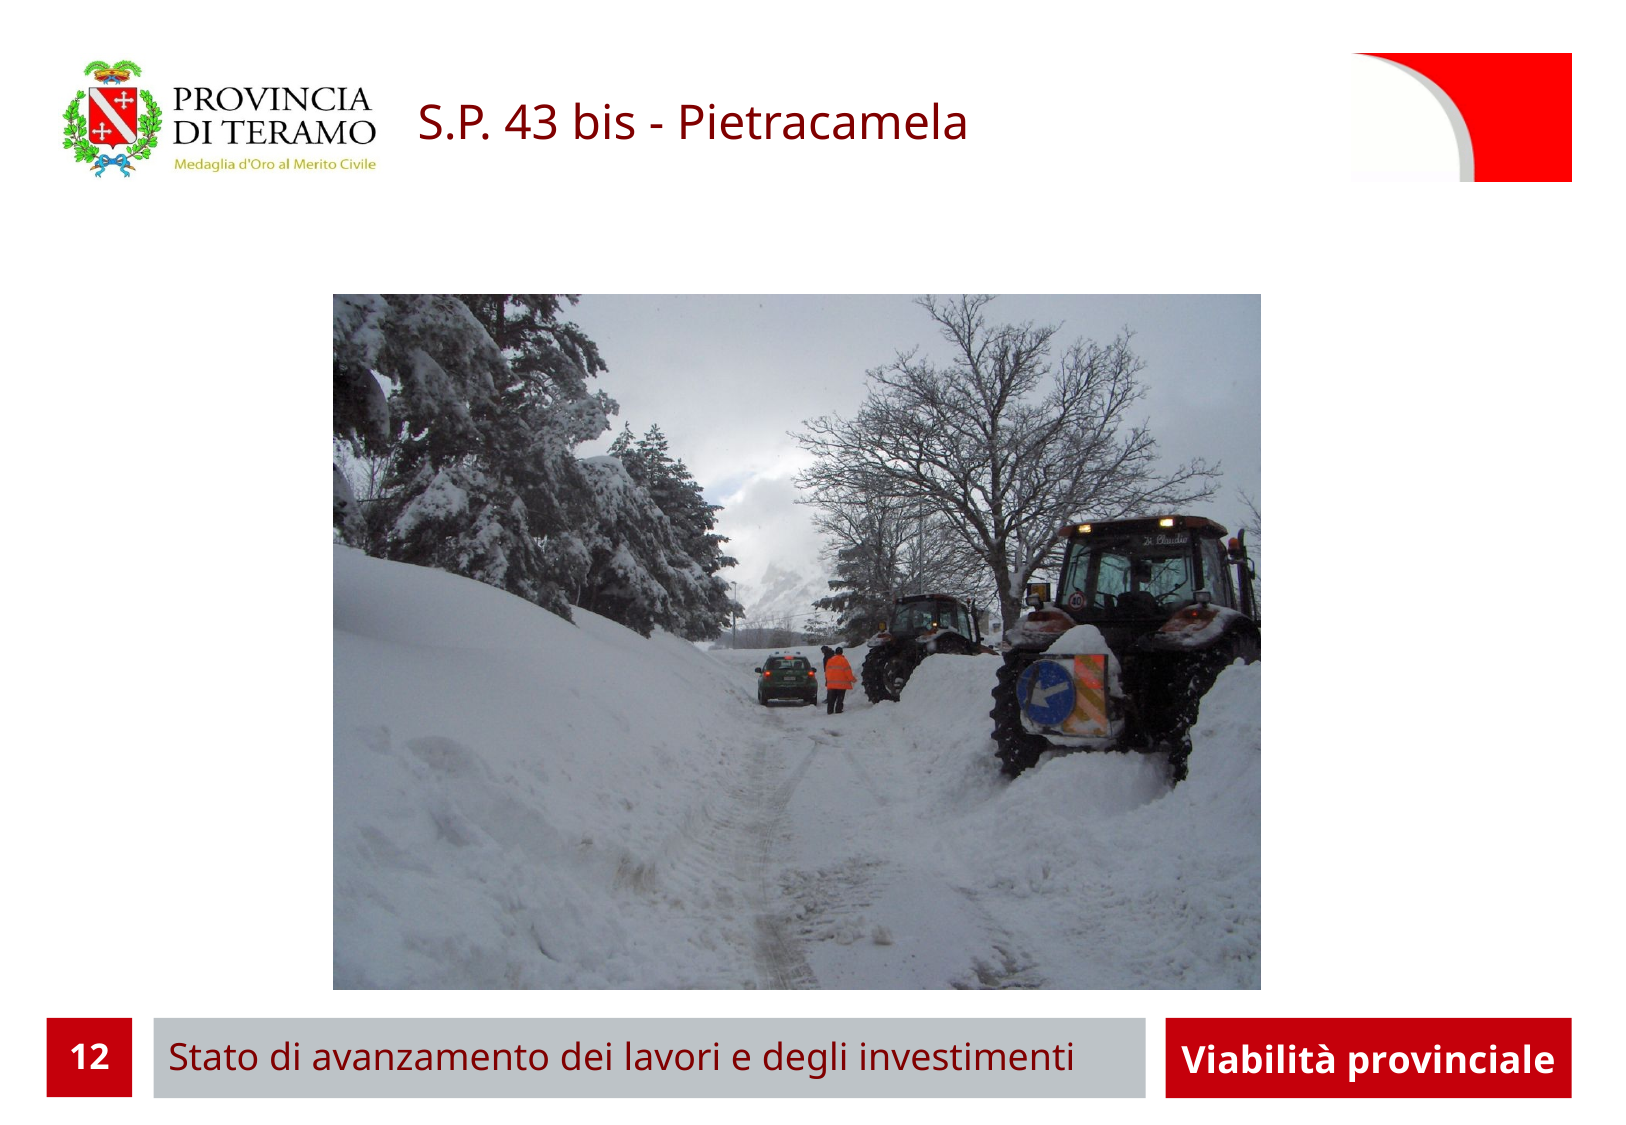

# S.P. 43 bis - Pietracamela
12